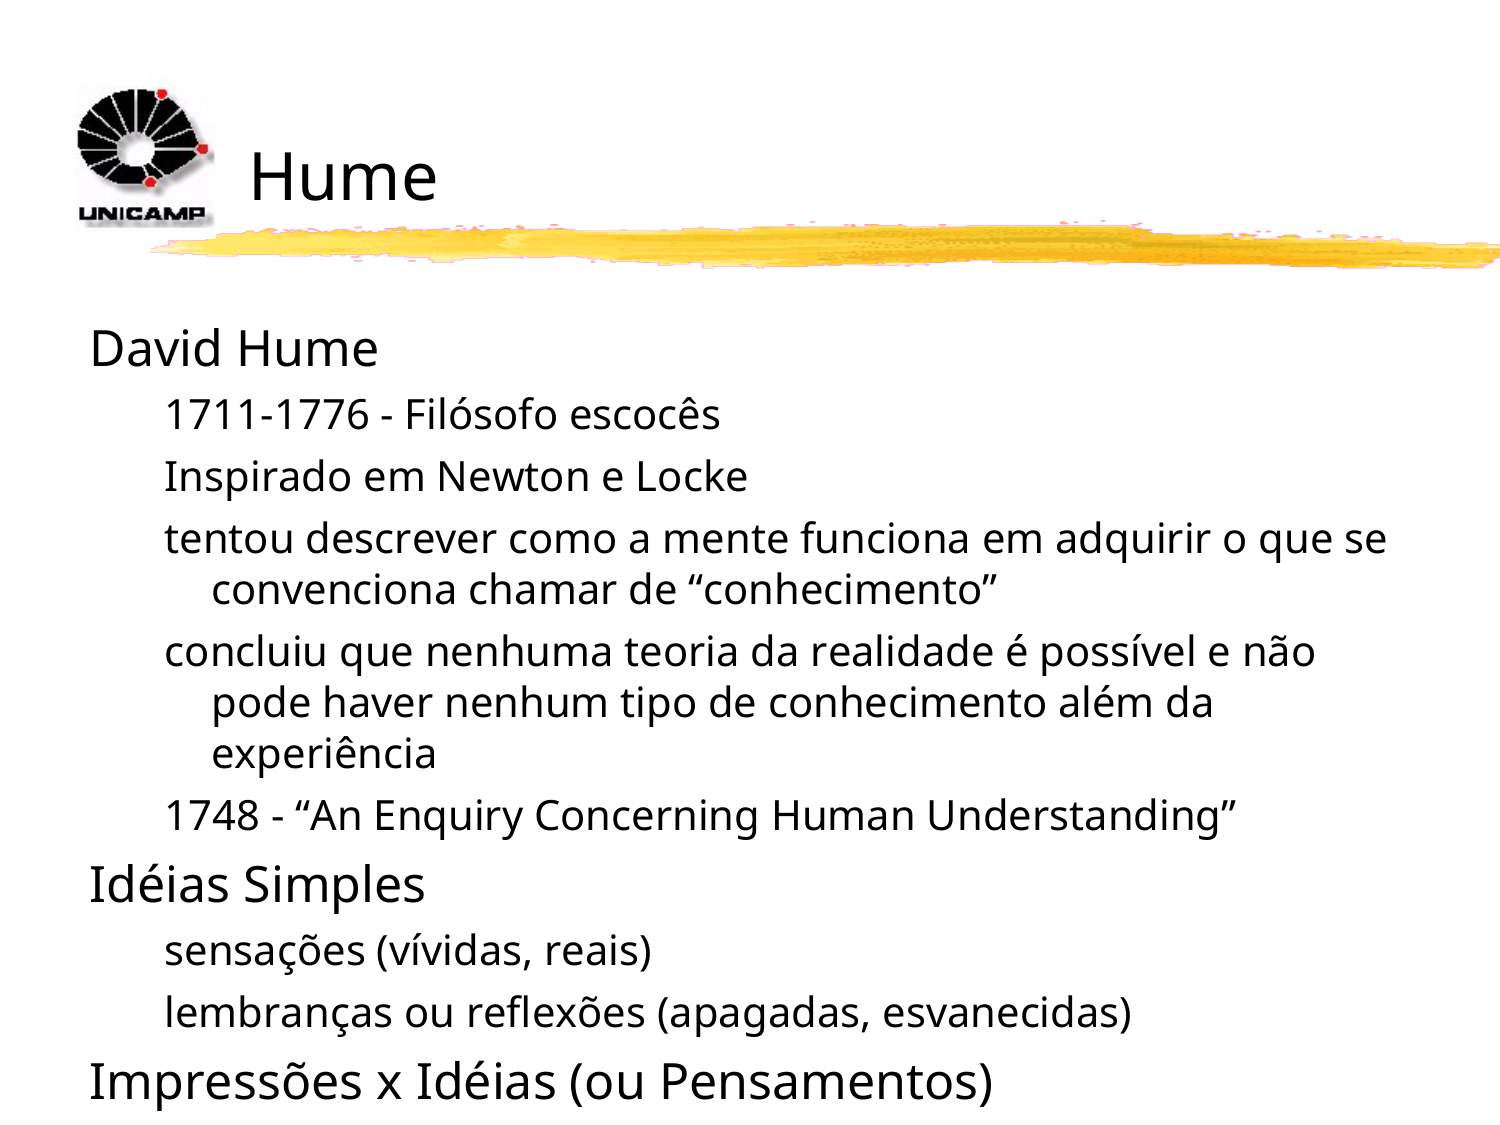

# Hume
David Hume
1711-1776 - Filósofo escocês
Inspirado em Newton e Locke
tentou descrever como a mente funciona em adquirir o que se convenciona chamar de “conhecimento”
concluiu que nenhuma teoria da realidade é possível e não pode haver nenhum tipo de conhecimento além da experiência
1748 - “An Enquiry Concerning Human Understanding”
Idéias Simples
sensações (vívidas, reais)
lembranças ou reflexões (apagadas, esvanecidas)
Impressões x Idéias (ou Pensamentos)